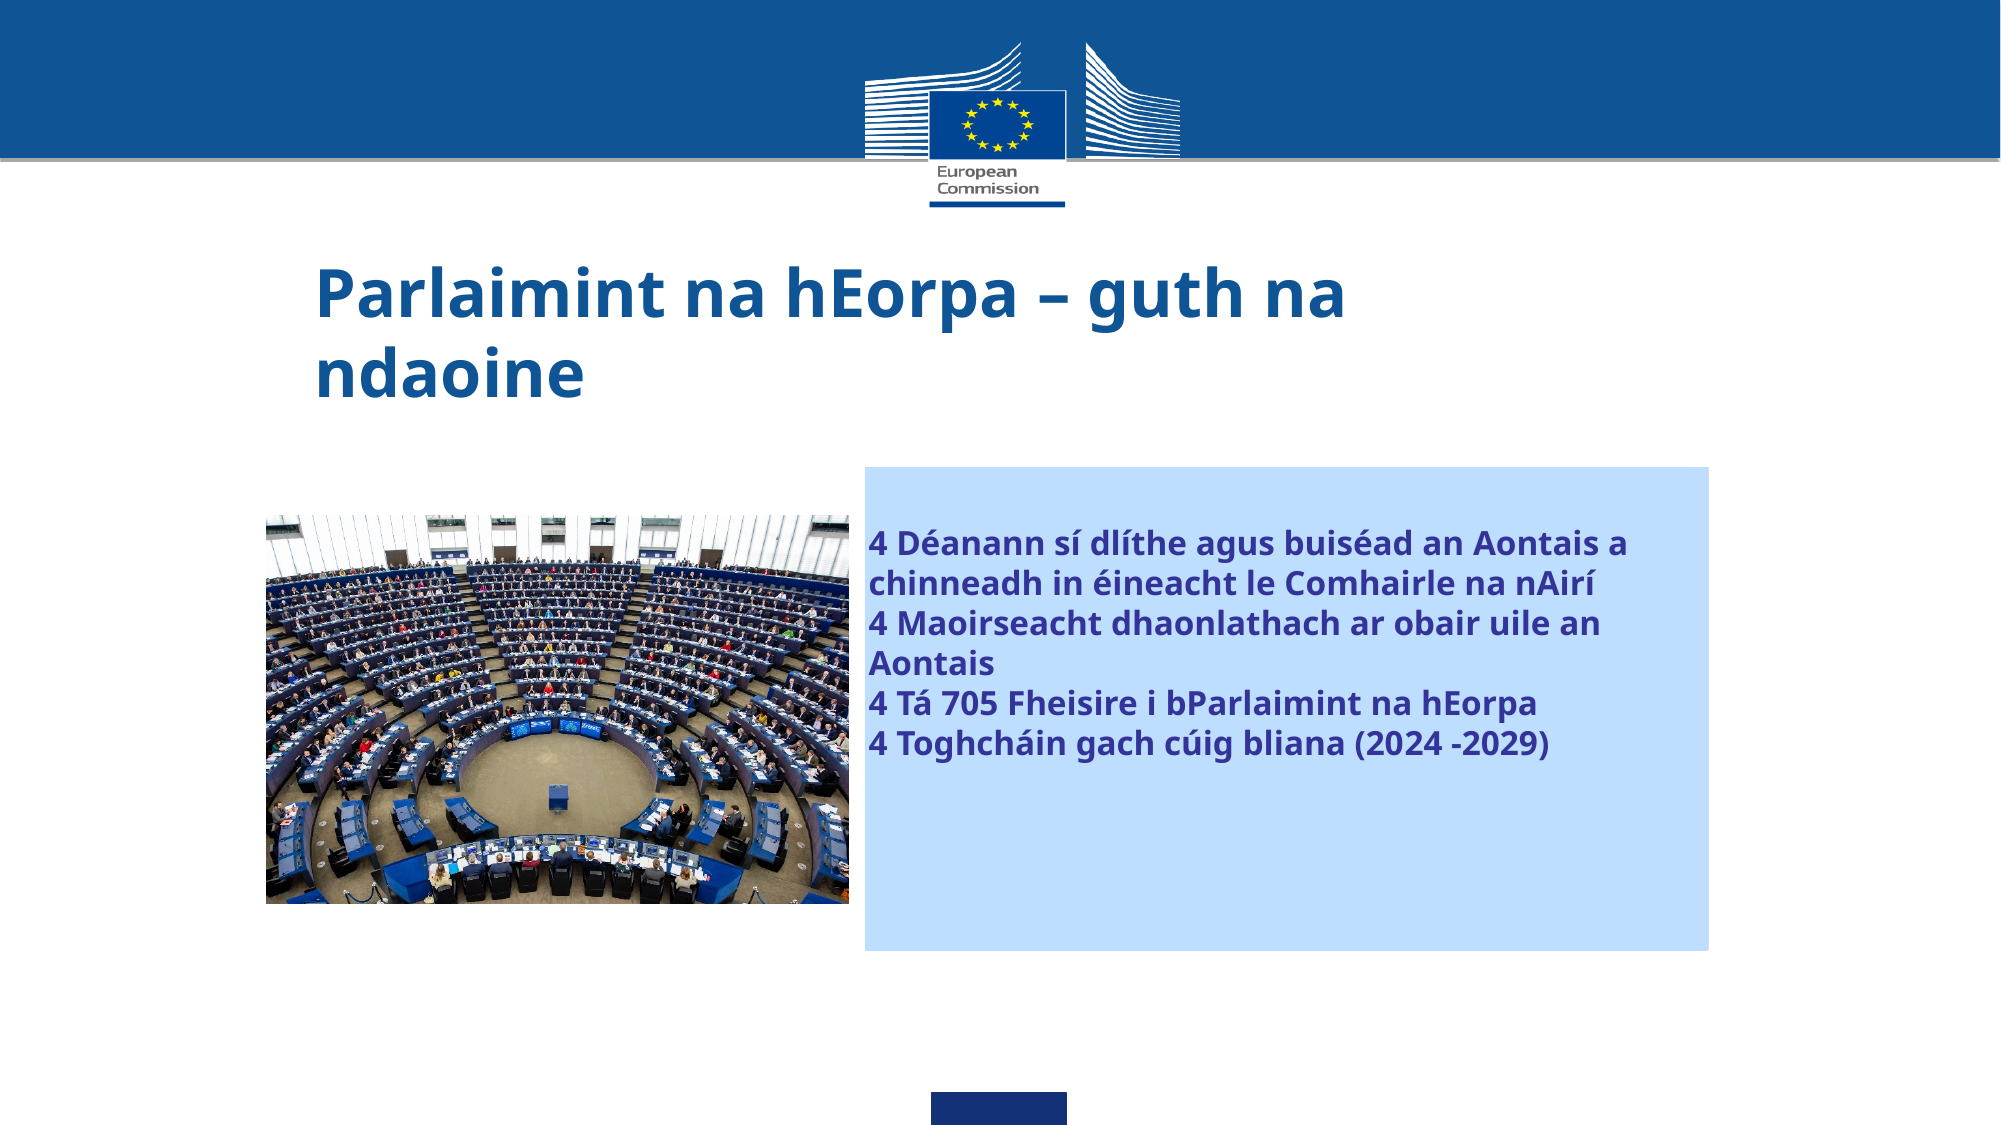

Parlaimint na hEorpa – guth na ndaoine
4 Déanann sí dlíthe agus buiséad an Aontais a chinneadh in éineacht le Comhairle na nAirí
4 Maoirseacht dhaonlathach ar obair uile an Aontais
4 Tá 705 Fheisire i bParlaimint na hEorpa
4 Toghcháin gach cúig bliana (2024 -2029)